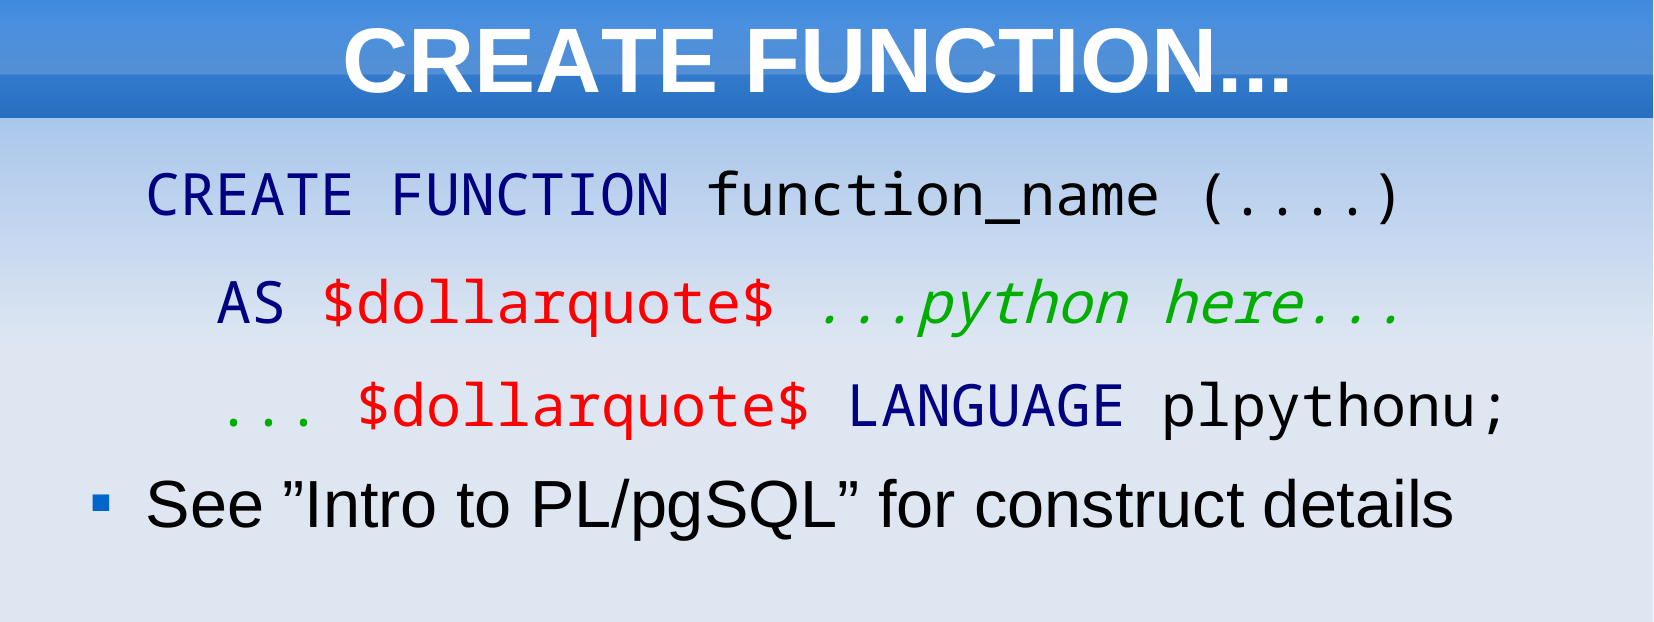

# CREATE FUNCTION...
CREATE FUNCTION function_name (....)
AS $dollarquote$ ...python here...
... $dollarquote$ LANGUAGE plpythonu;
See ”Intro to PL/pgSQL” for construct details